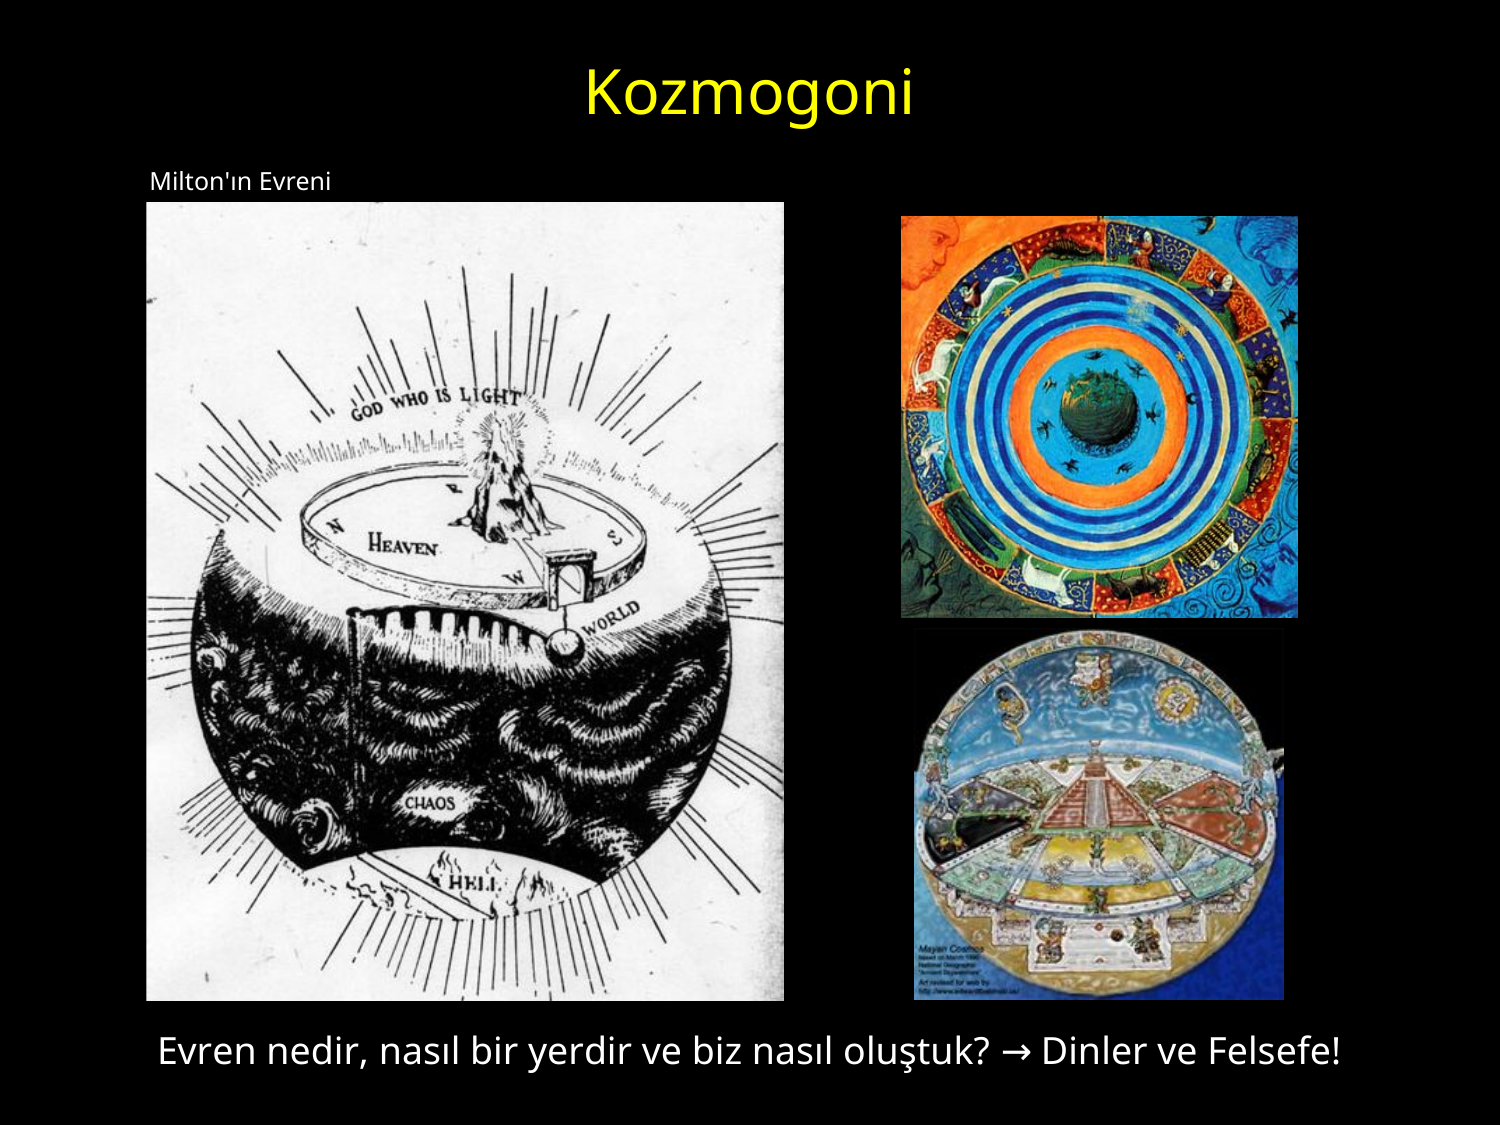

# Kozmogoni
Milton'ın Evreni
Evren nedir, nasıl bir yerdir ve biz nasıl oluştuk? → Dinler ve Felsefe!